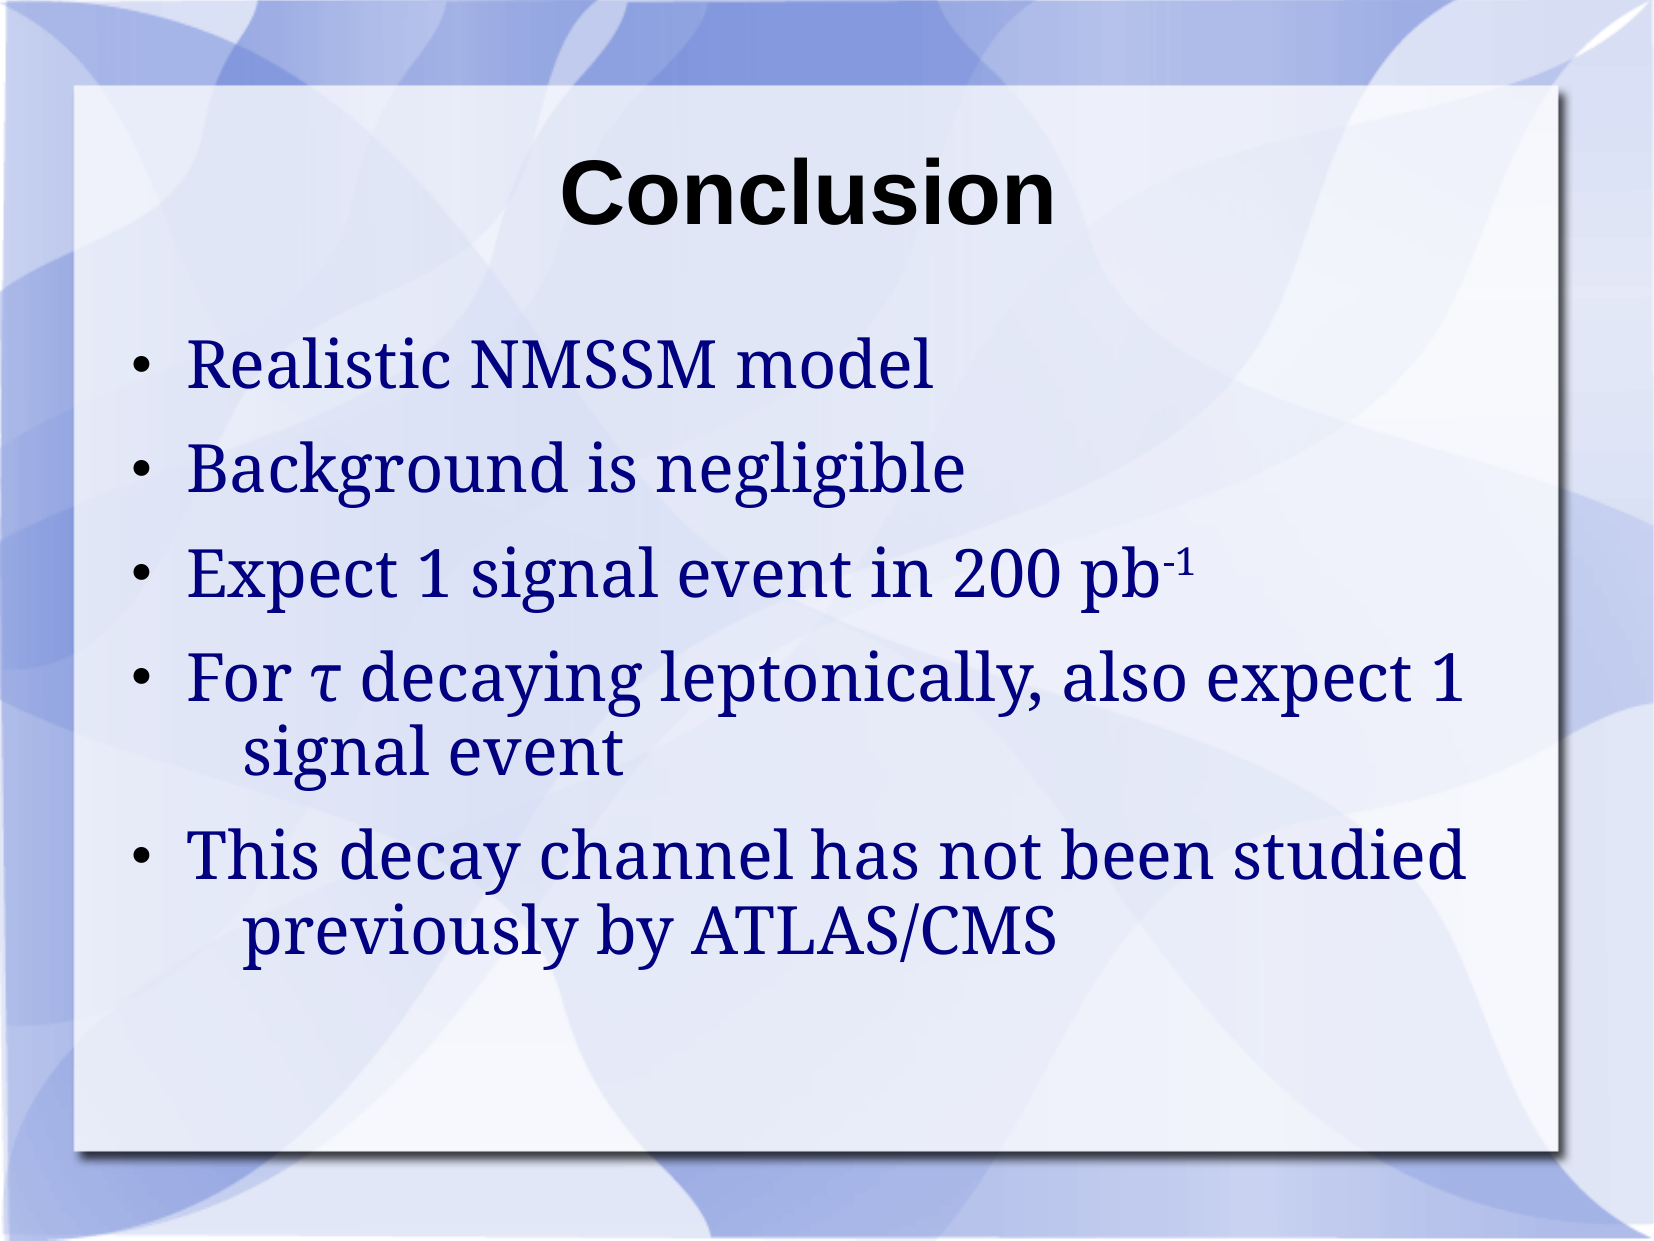

# Conclusion
Realistic NMSSM model
Background is negligible
Expect 1 signal event in 200 pb-1
For τ decaying leptonically, also expect 1 signal event
This decay channel has not been studied previously by ATLAS/CMS